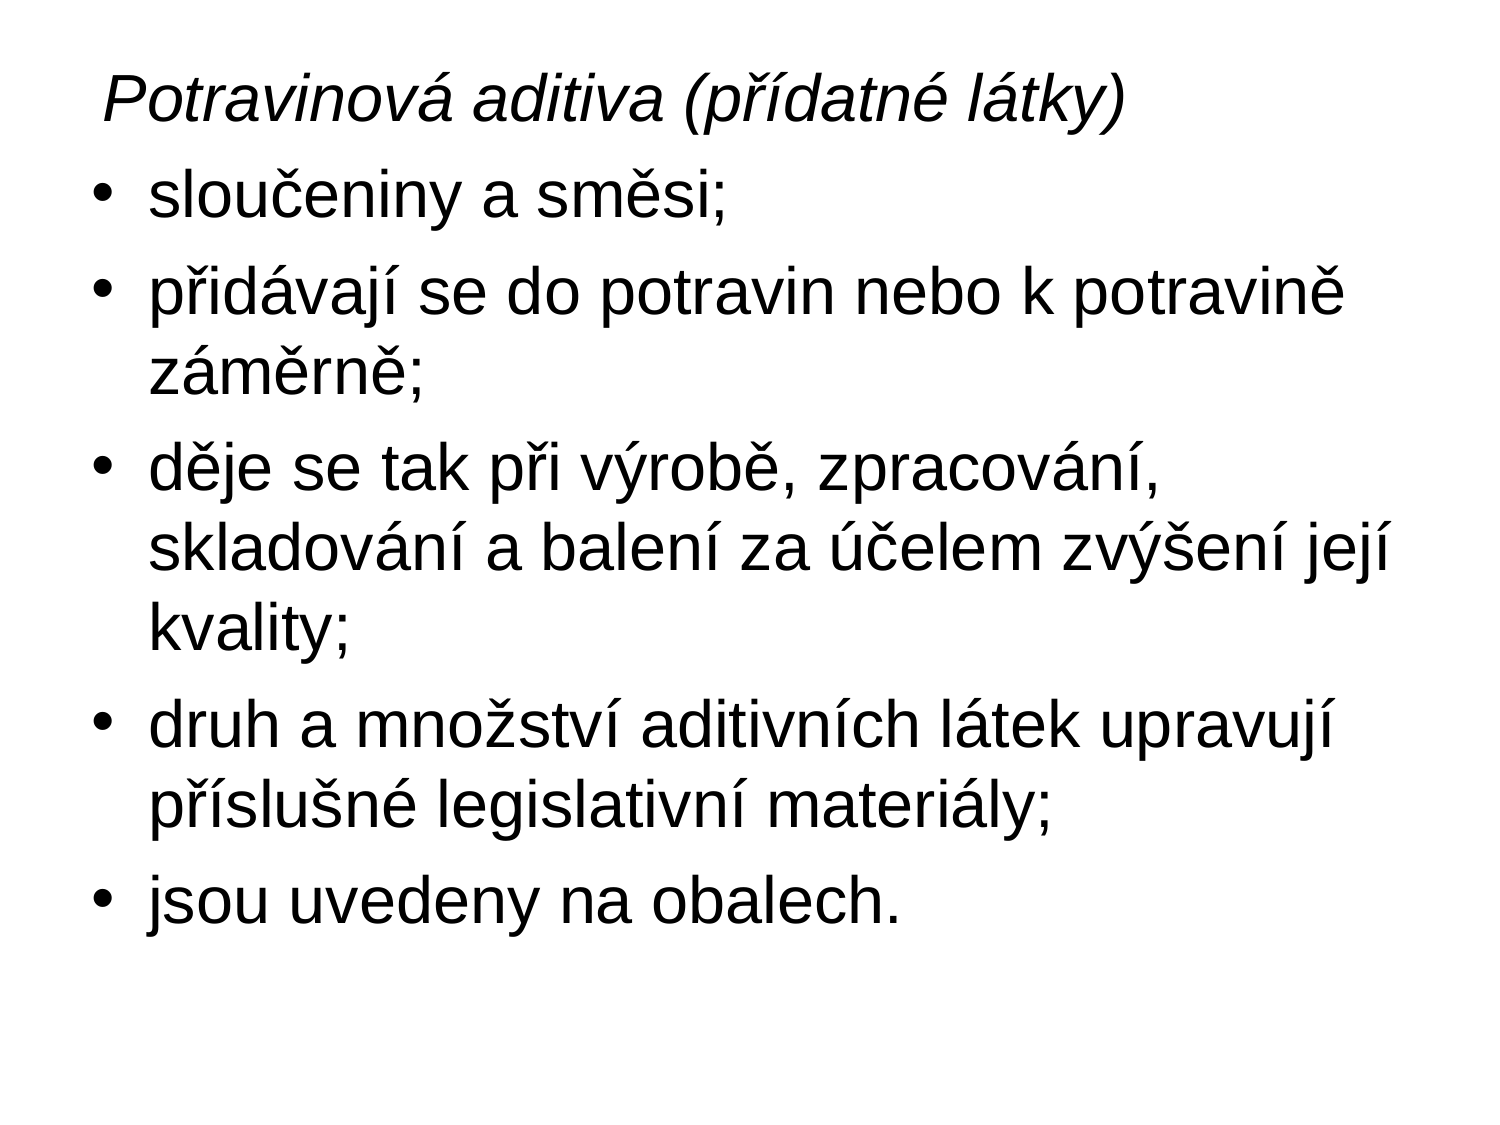

# Potravinová aditiva (přídatné látky)
sloučeniny a směsi;
přidávají se do potravin nebo k potravině záměrně;
děje se tak při výrobě, zpracování, skladování a balení za účelem zvýšení její kvality;
druh a množství aditivních látek upravují příslušné legislativní materiály;
jsou uvedeny na obalech.